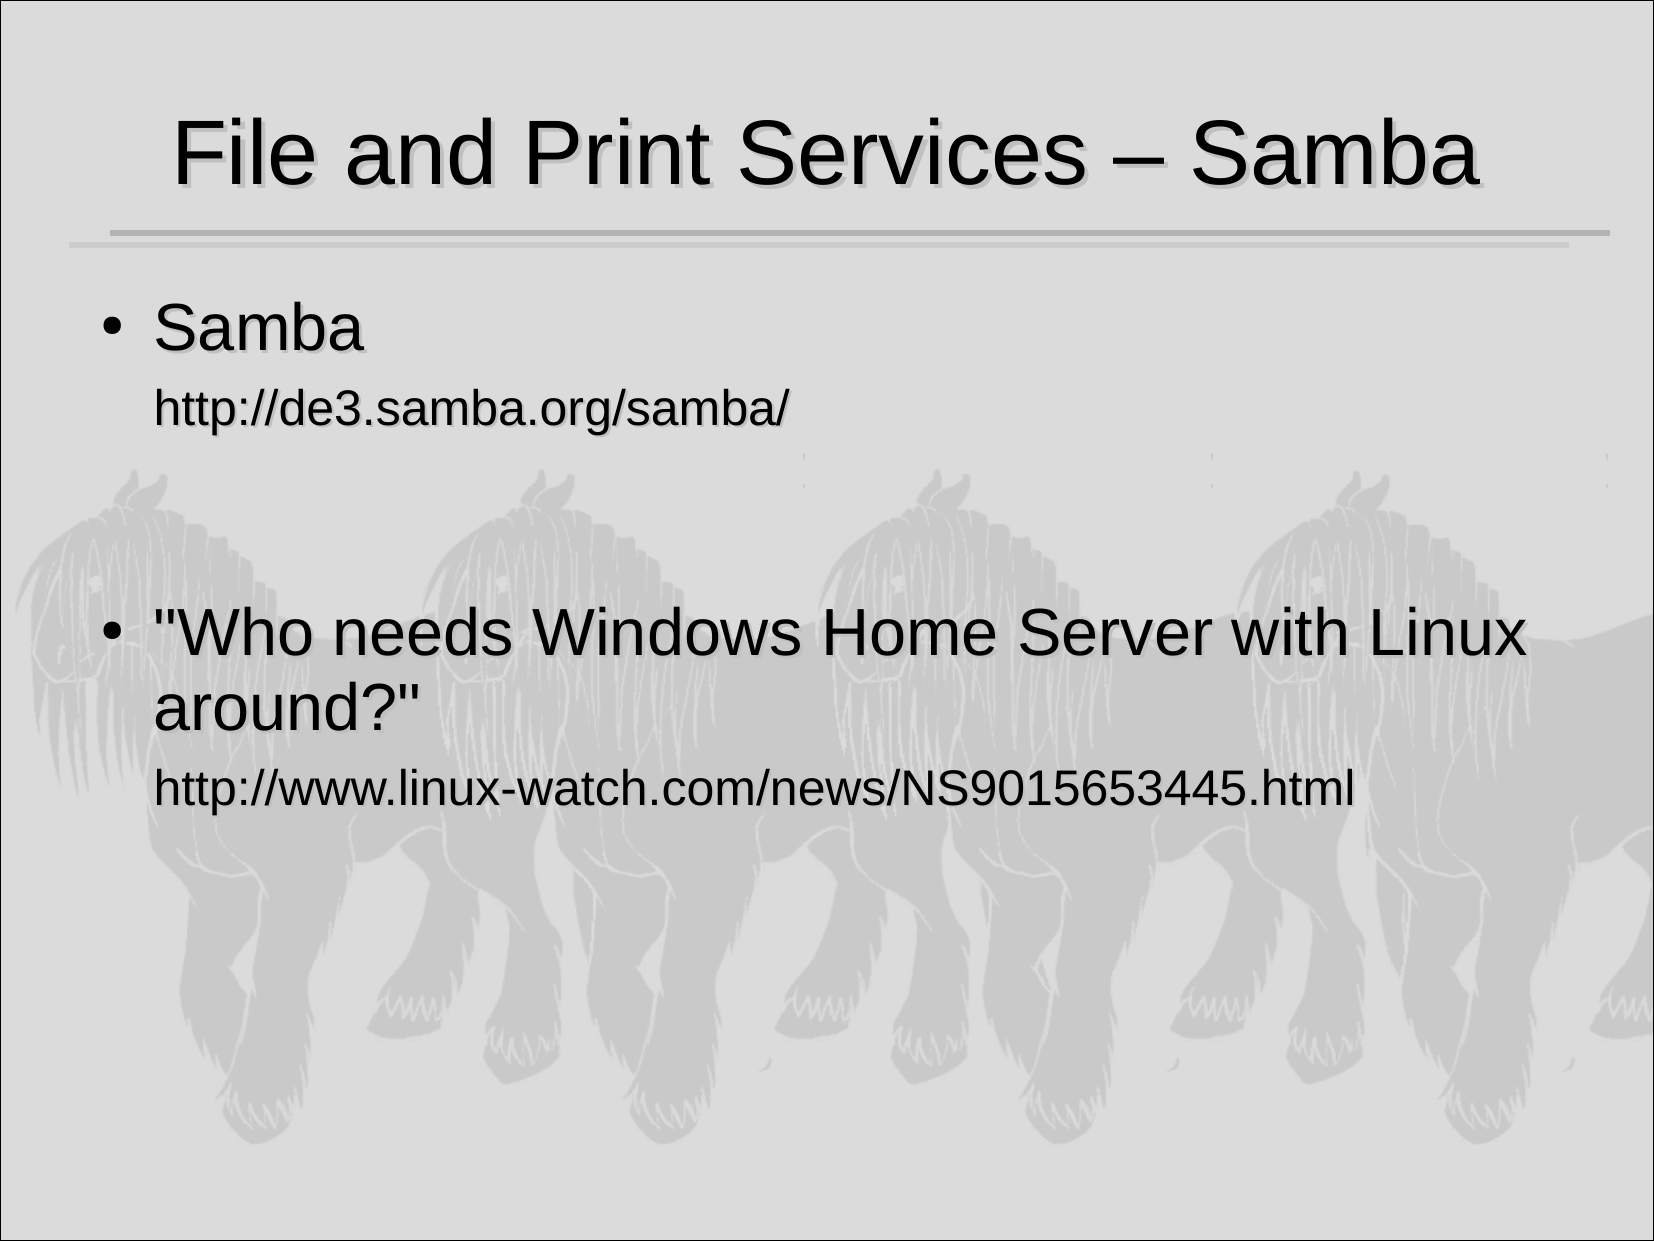

# File and Print Services – Samba
Samba
http://de3.samba.org/samba/
"Who needs Windows Home Server with Linux around?"
http://www.linux-watch.com/news/NS9015653445.html